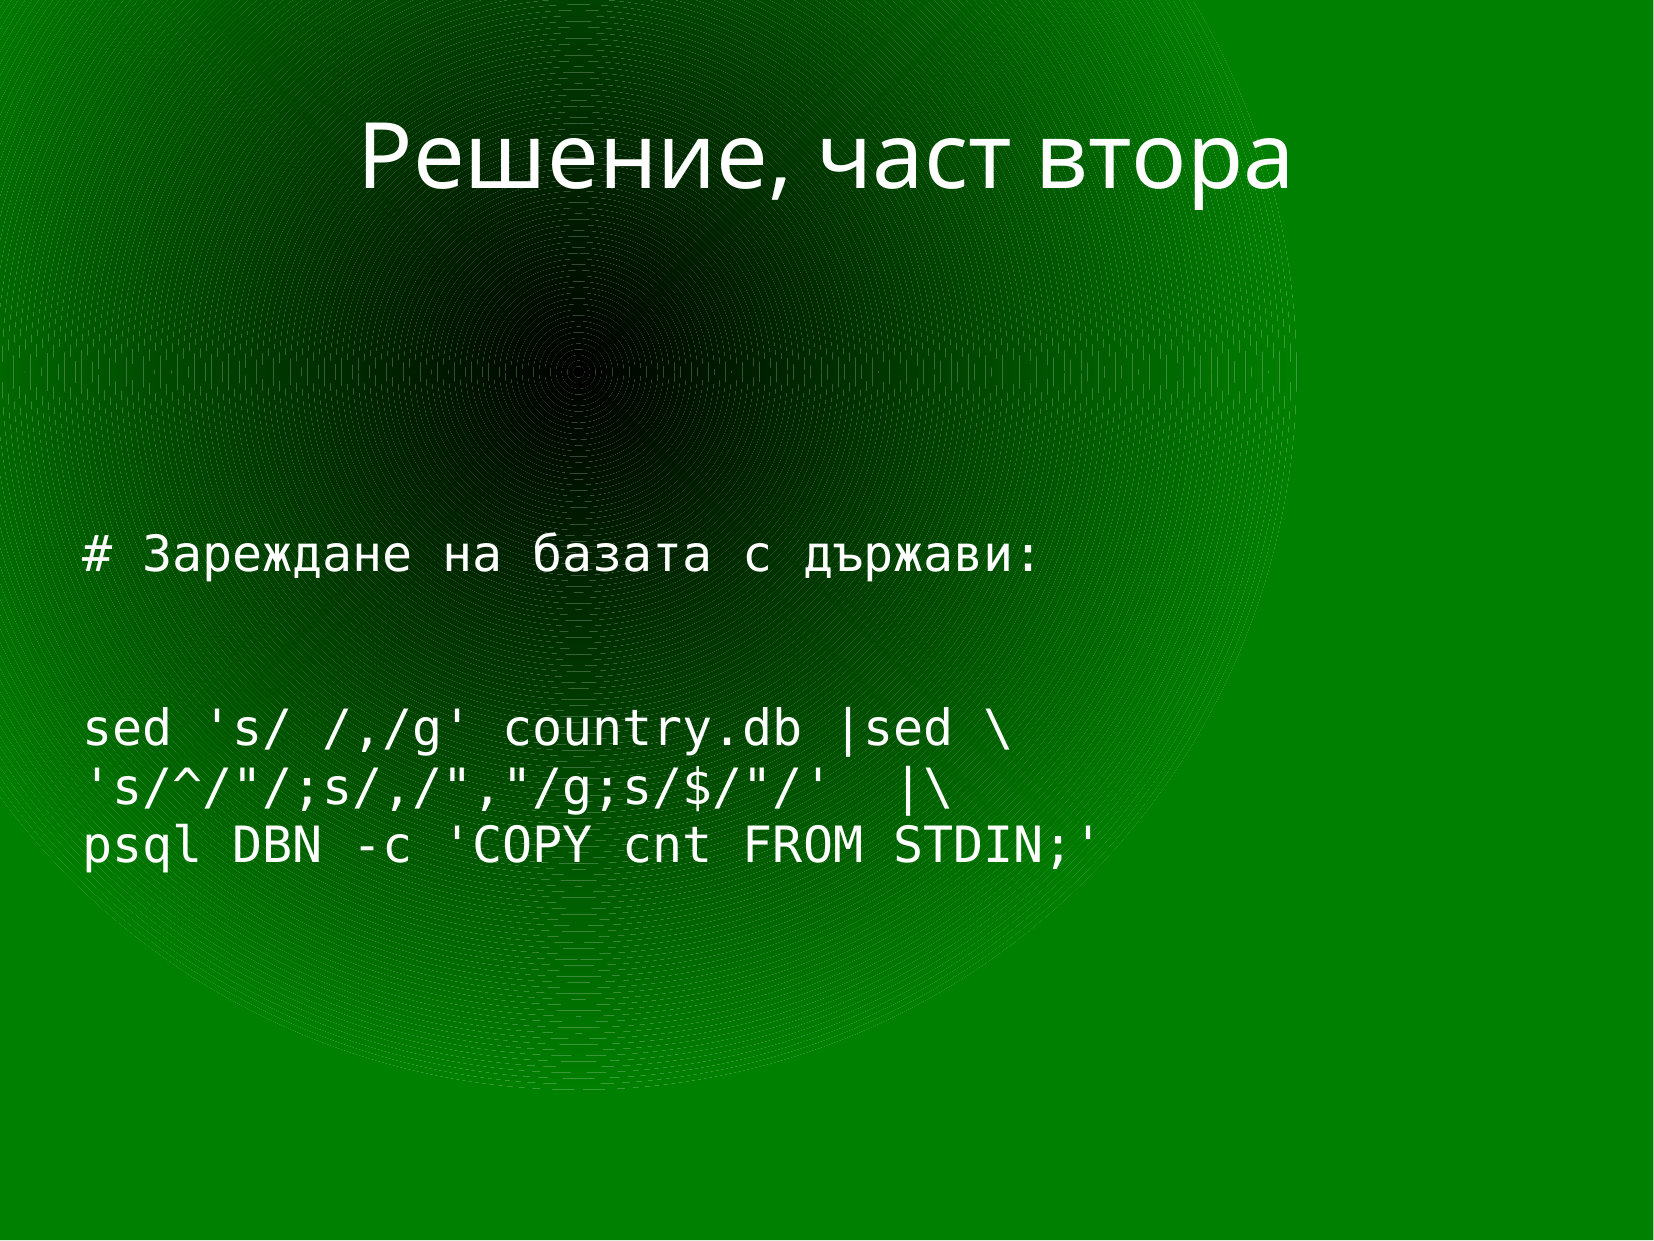

# Решение, част втора
# Зареждане на базата с държави:
sed 's/ /,/g' country.db |sed \ 's/^/"/;s/,/","/g;s/$/"/' |\
psql DBN -c 'COPY cnt FROM STDIN;'